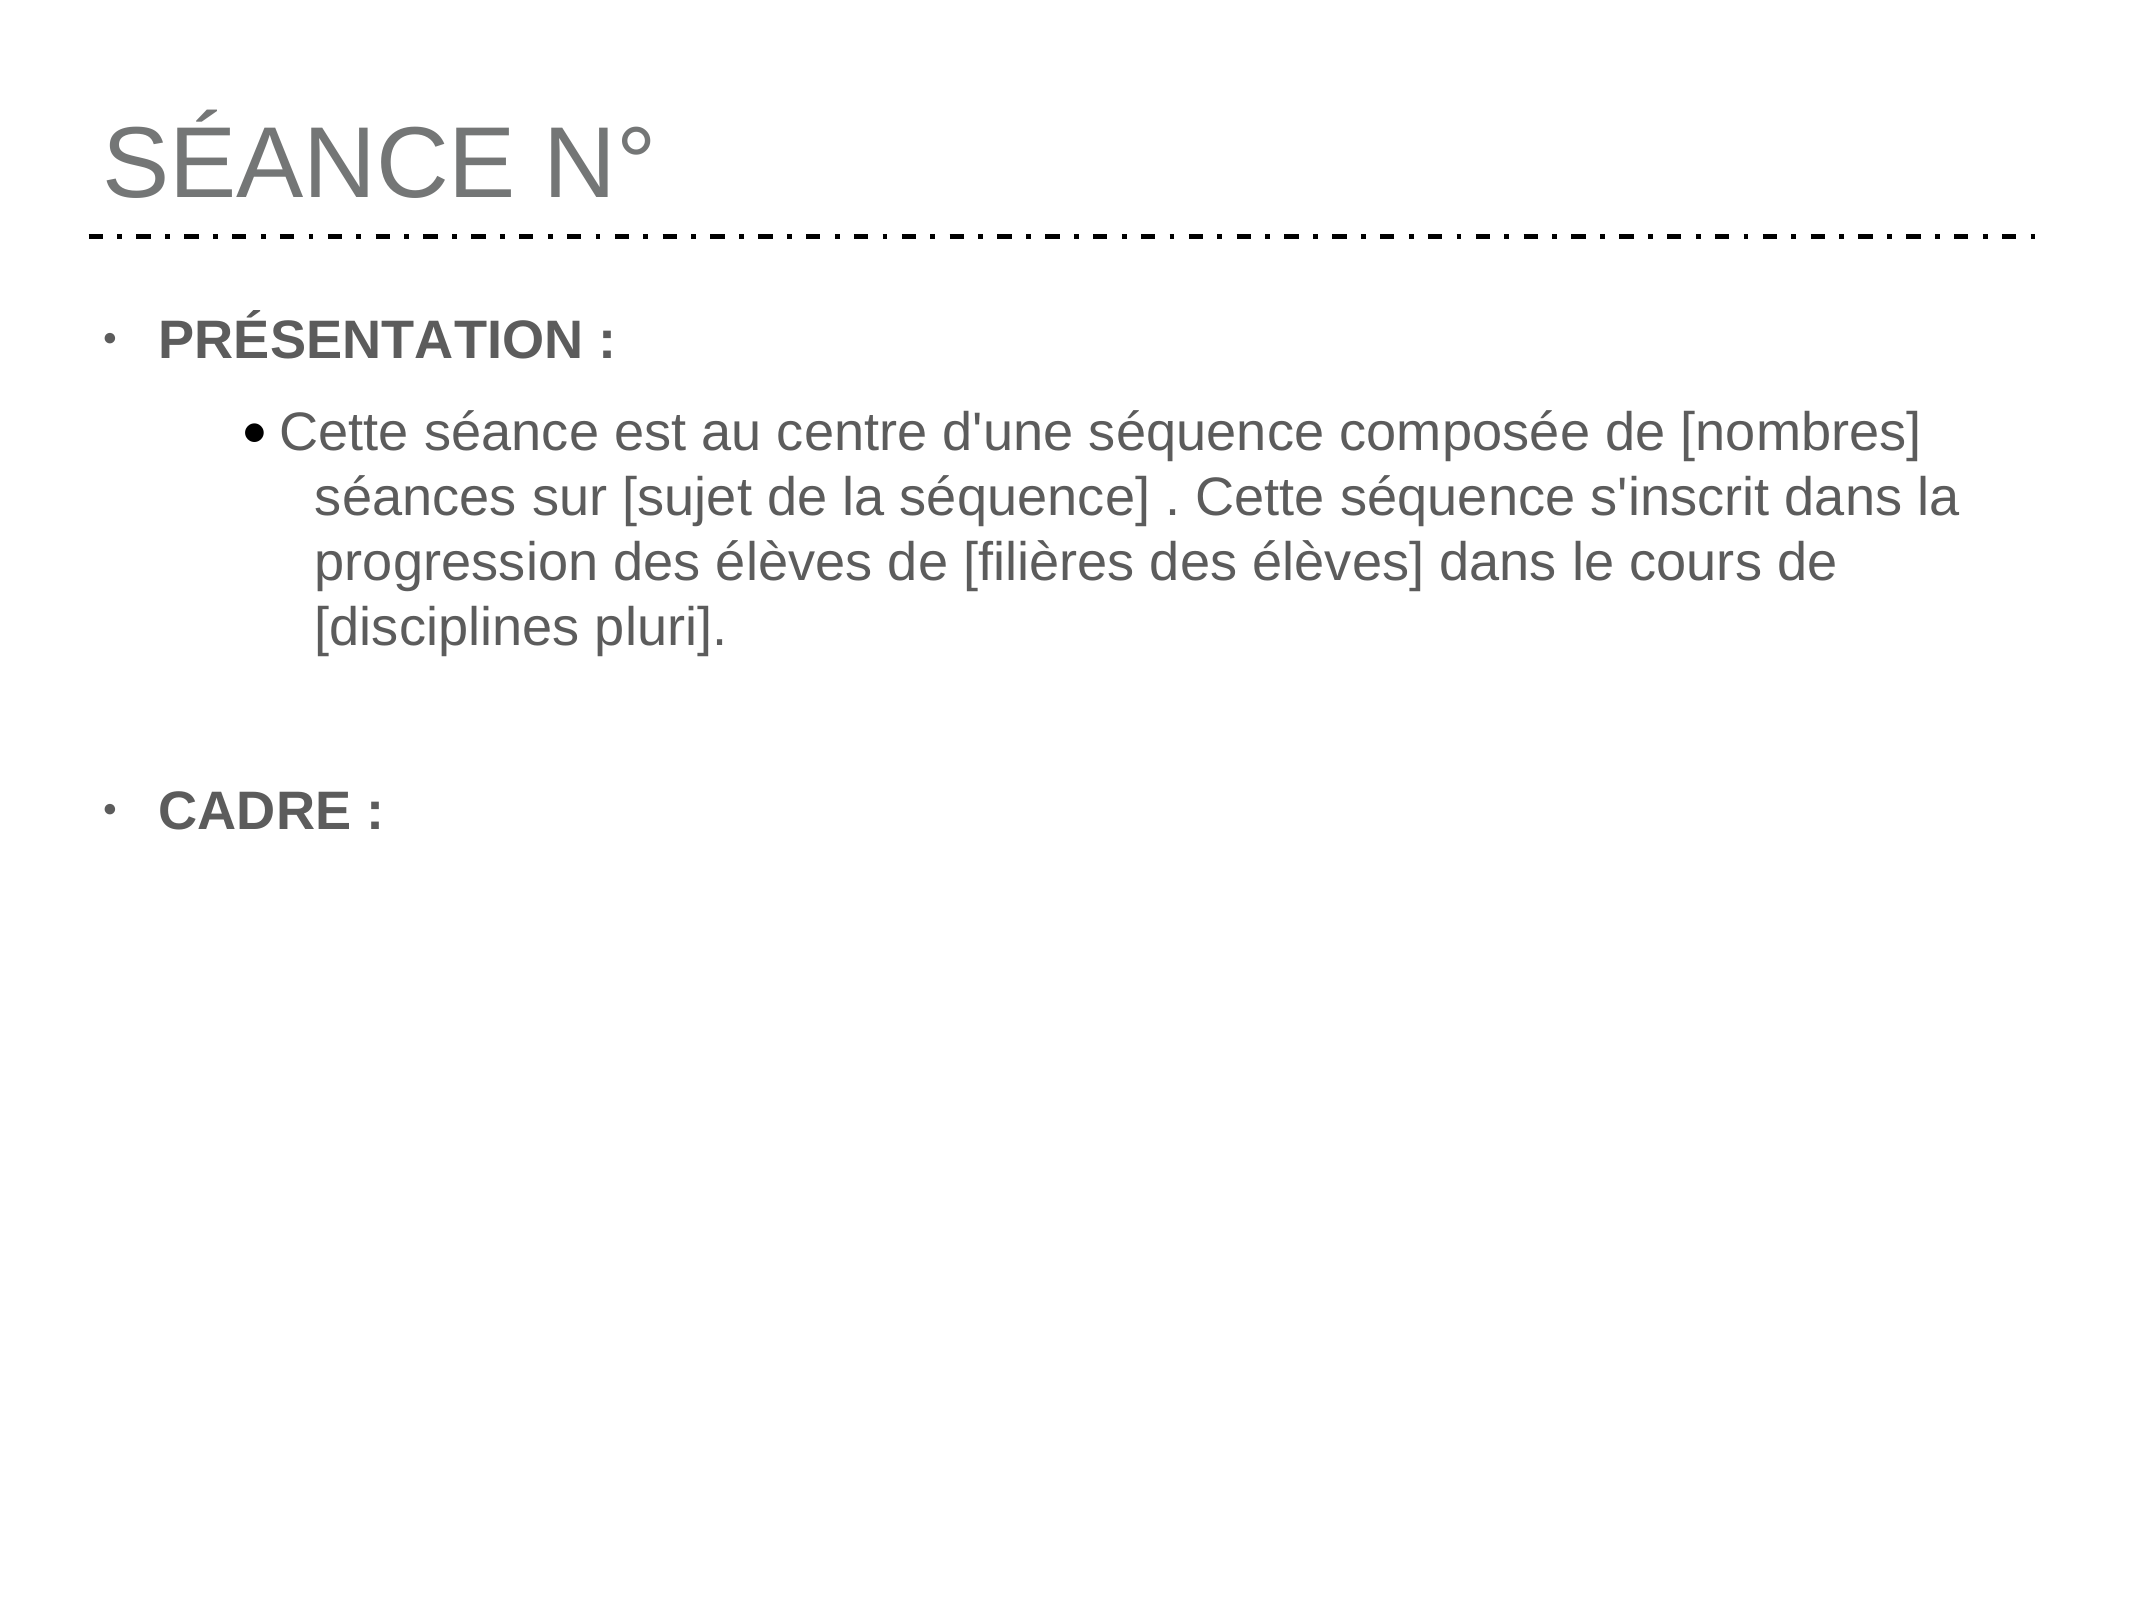

SÉANCE N°
PRÉSENTATION :
Cette séance est au centre d'une séquence composée de [nombres] séances sur [sujet de la séquence] . Cette séquence s'inscrit dans la progression des élèves de [filières des élèves] dans le cours de [disciplines pluri].
CADRE :